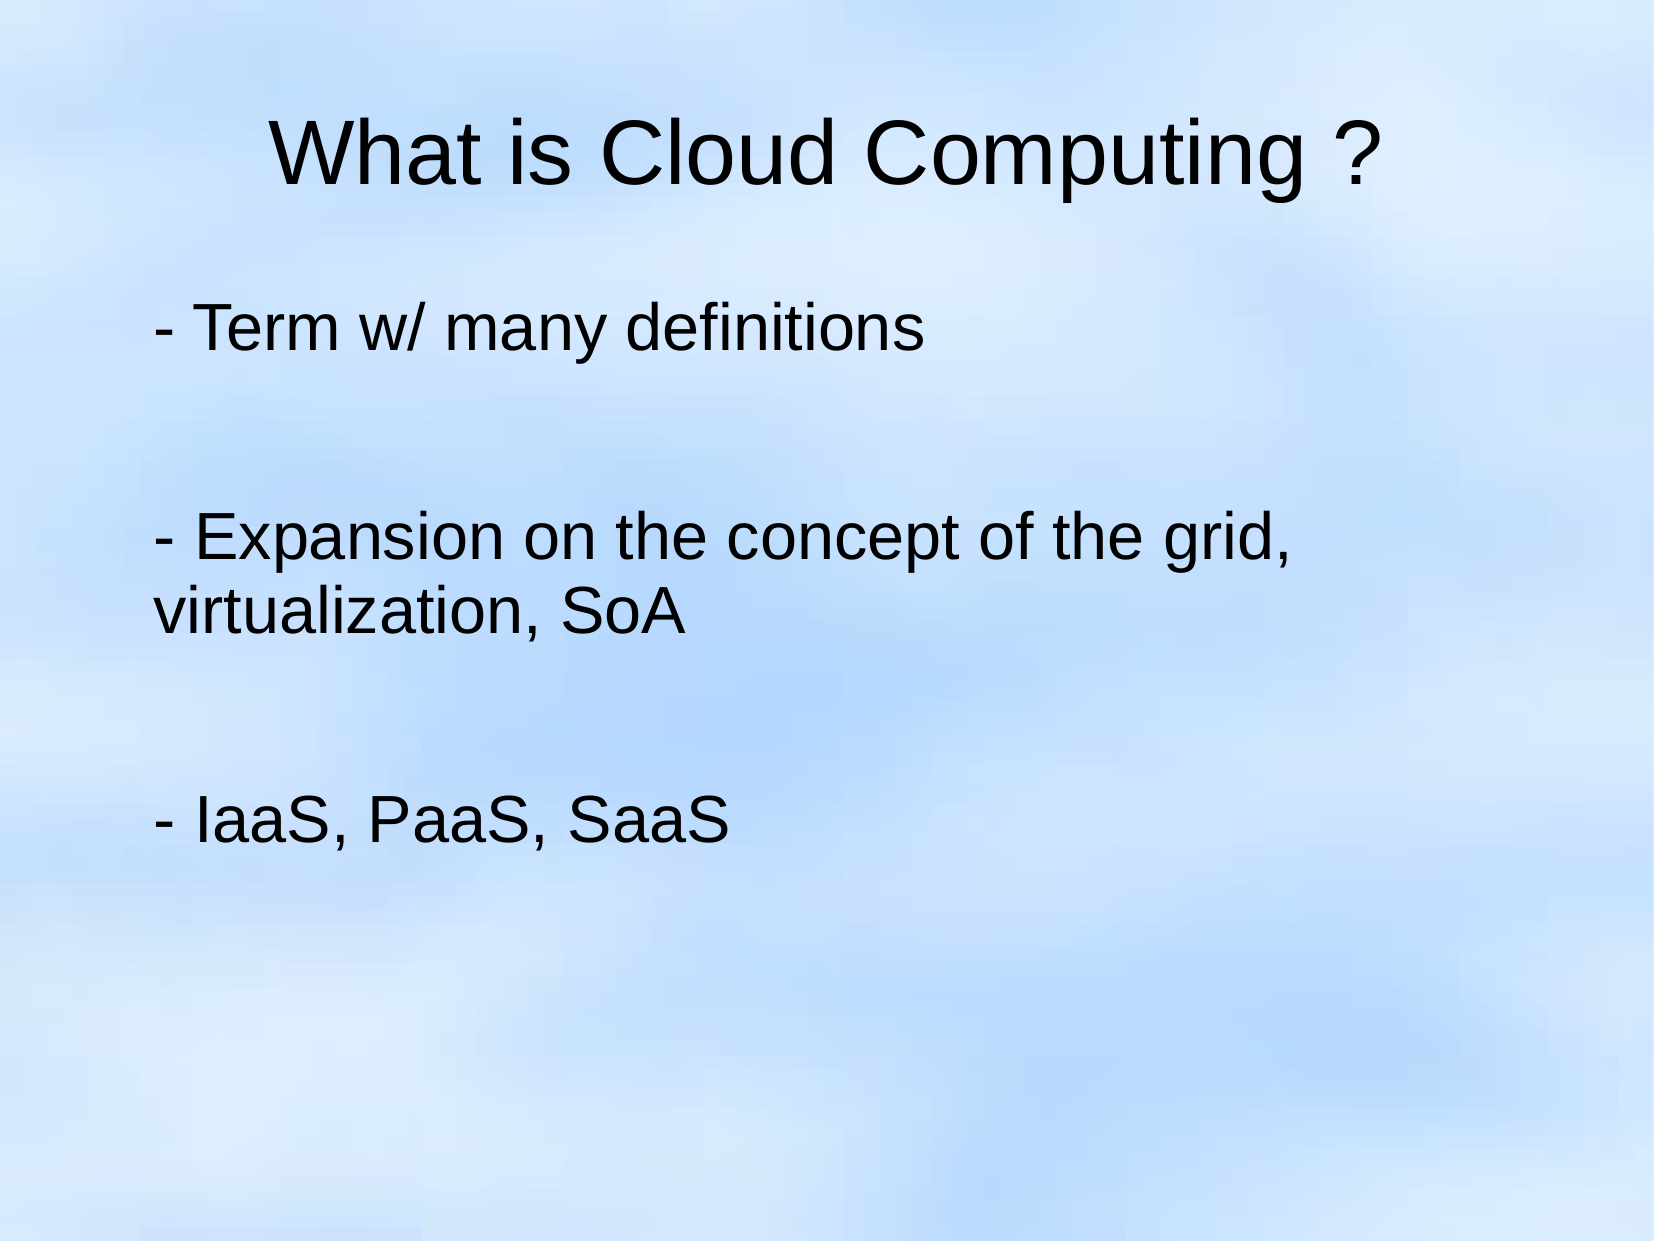

# What is Cloud Computing ?
- Term w/ many definitions
- Expansion on the concept of the grid, virtualization, SoA
- IaaS, PaaS, SaaS